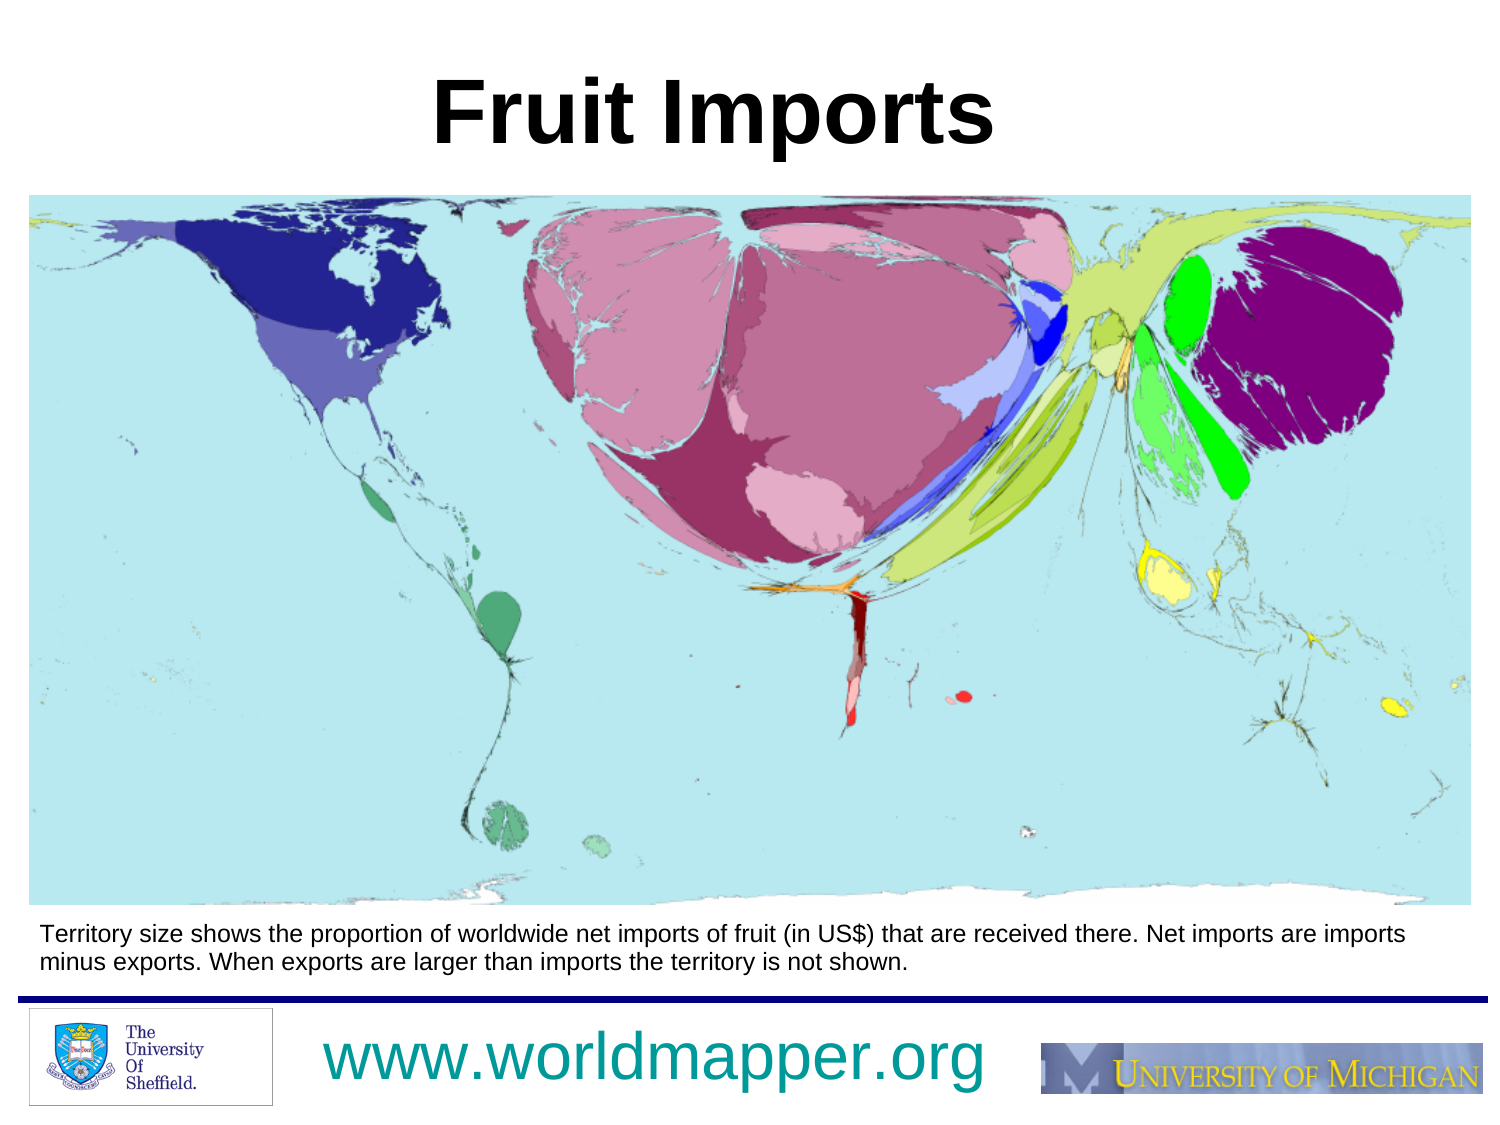

# Fruit Imports
Territory size shows the proportion of worldwide net imports of fruit (in US$) that are received there. Net imports are imports
minus exports. When exports are larger than imports the territory is not shown.